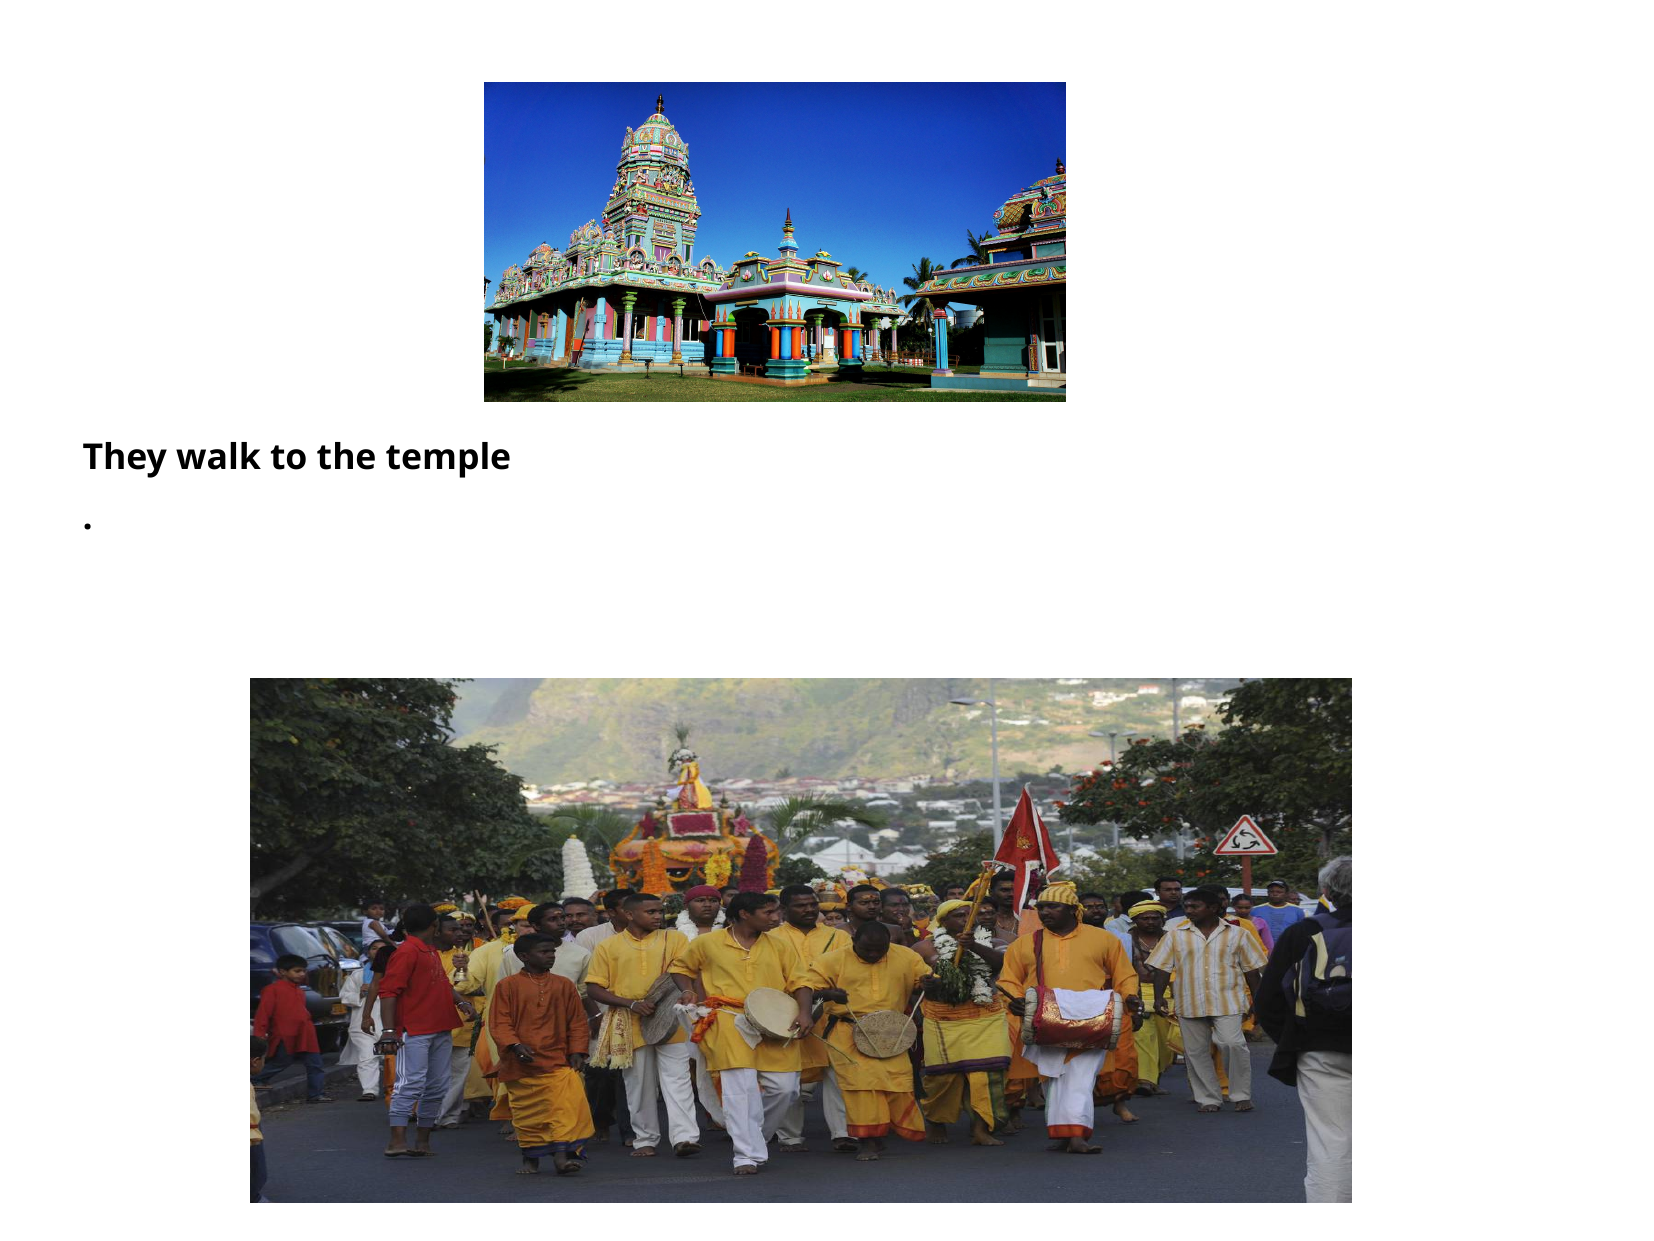

# They walk to the temple
.